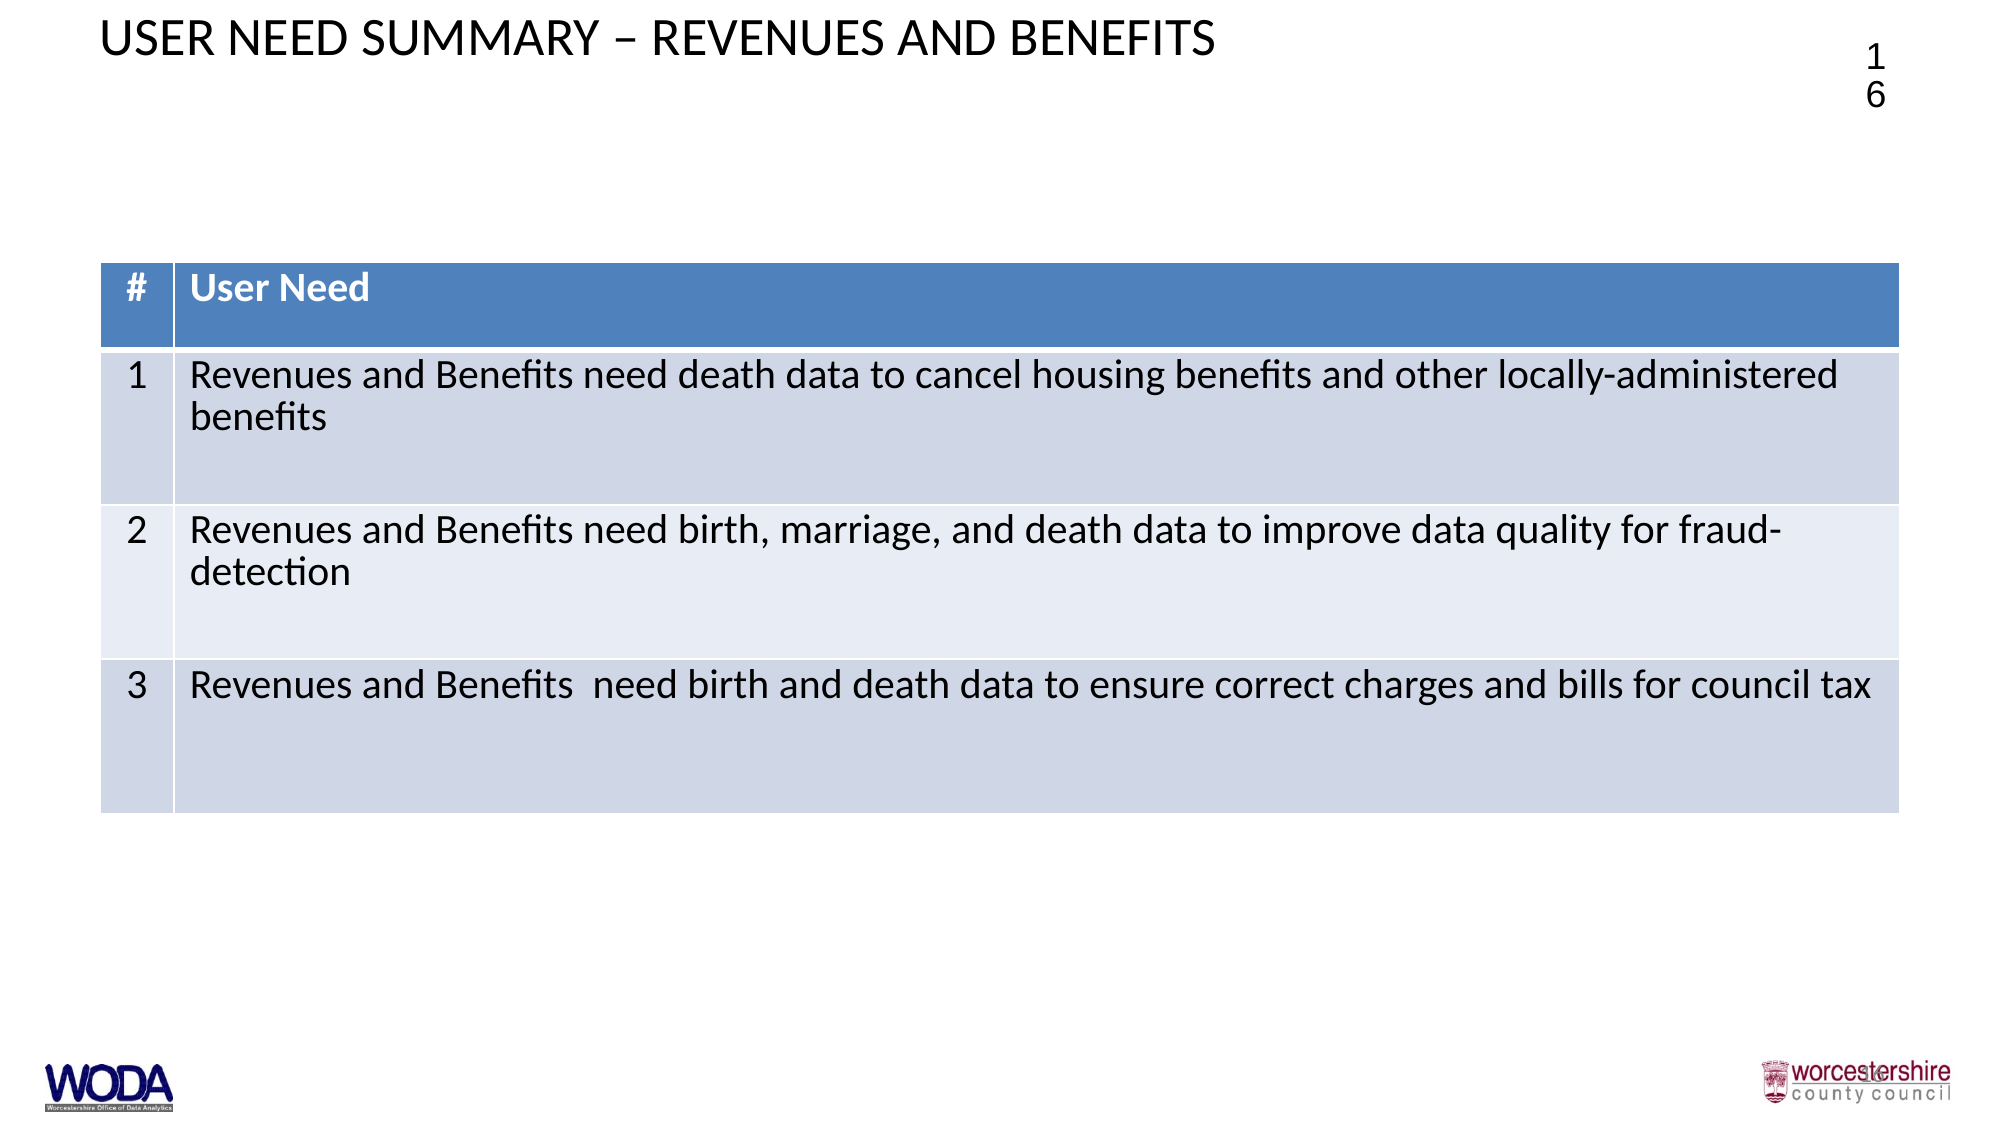

# USER NEED SUMMARY – REVENUES AND BENEFITS
| # | User Need |
| --- | --- |
| 1 | Revenues and Benefits need death data to cancel housing benefits and other locally-administered benefits |
| 2 | Revenues and Benefits need birth, marriage, and death data to improve data quality for fraud-detection |
| 3 | Revenues and Benefits need birth and death data to ensure correct charges and bills for council tax |